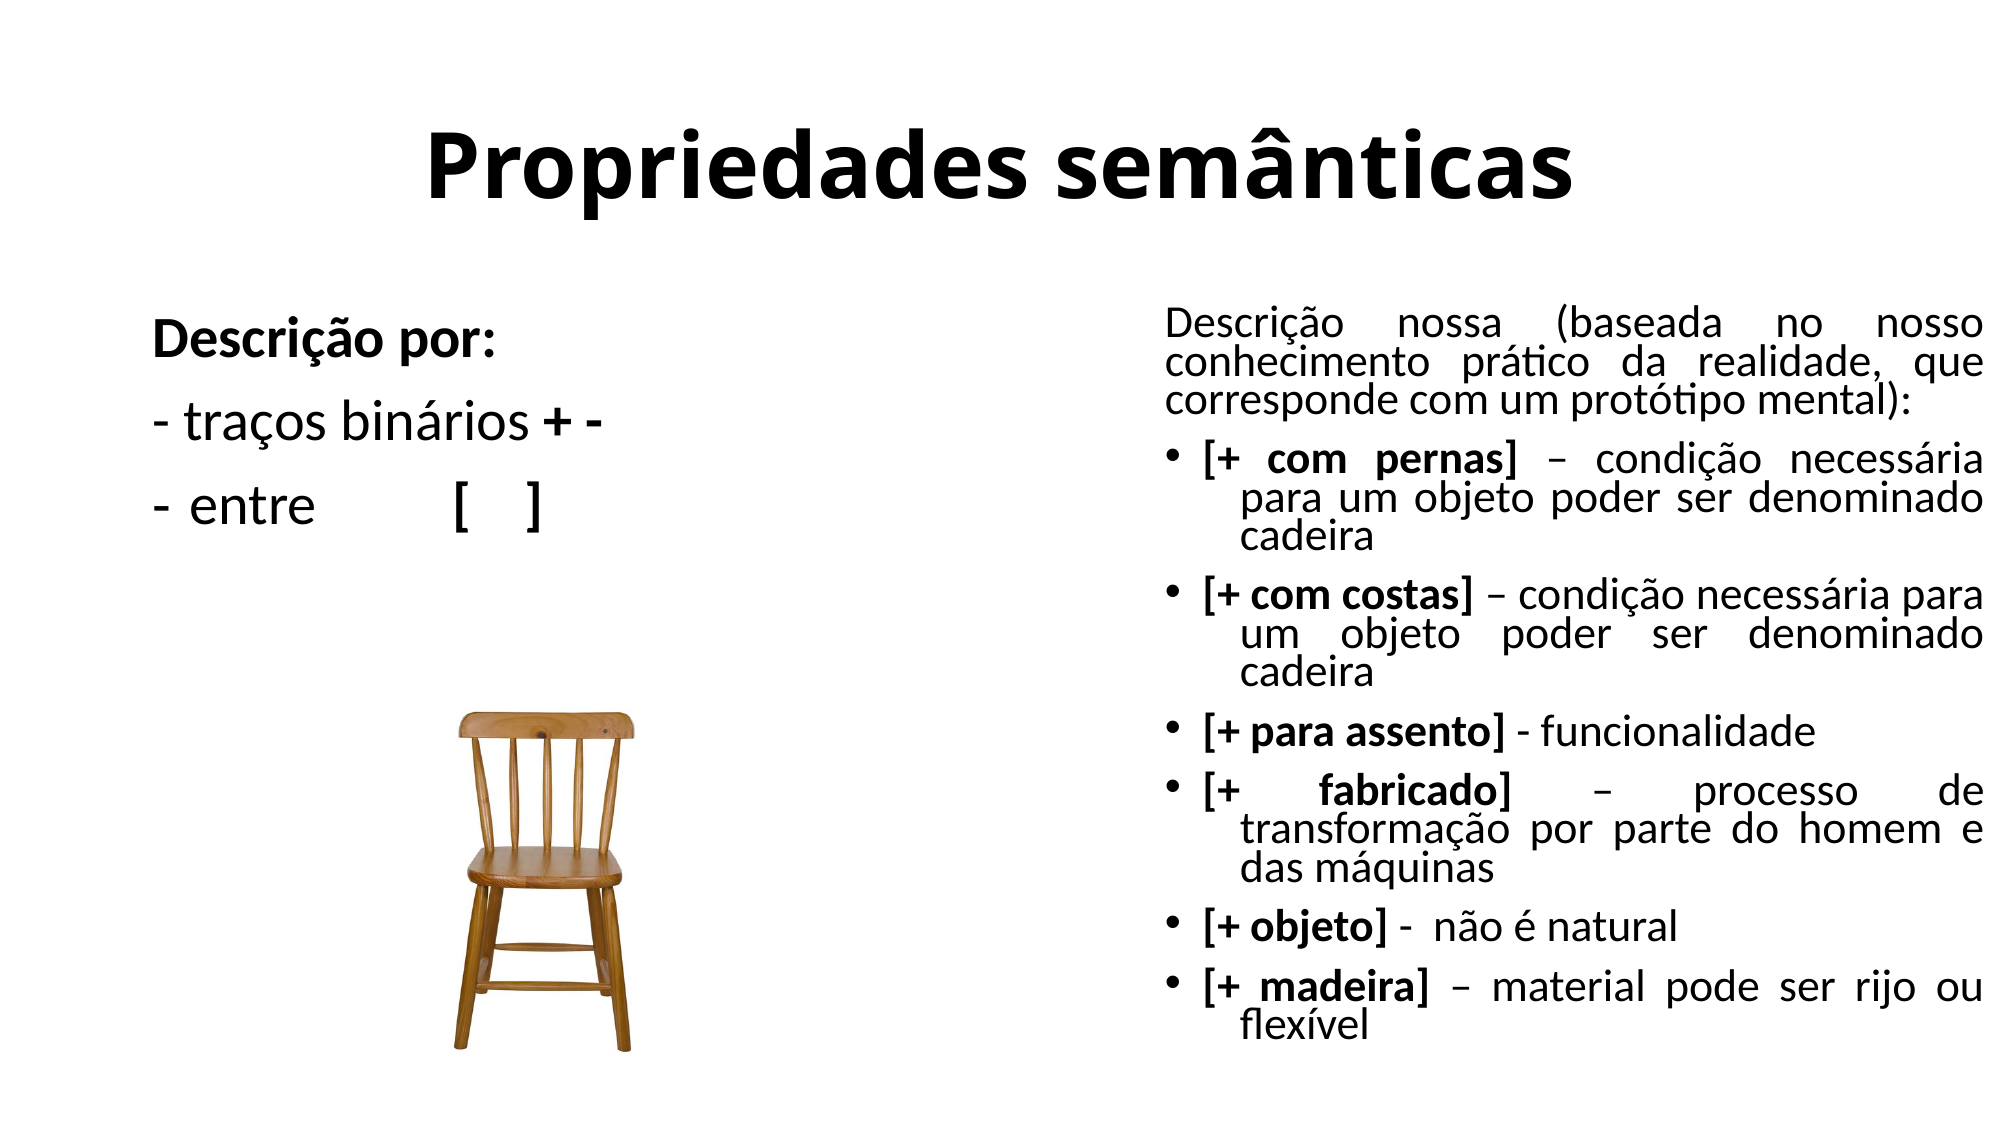

# Propriedades semânticas
Descrição por:
- traços binários + -
entre 		[ ]
Descrição nossa (baseada no nosso conhecimento prático da realidade, que corresponde com um protótipo mental):
[+ com pernas] – condição necessária para um objeto poder ser denominado cadeira
[+ com costas] – condição necessária para um objeto poder ser denominado cadeira
[+ para assento] - funcionalidade
[+ fabricado] – processo de transformação por parte do homem e das máquinas
[+ objeto] - não é natural
[+ madeira] – material pode ser rijo ou flexível